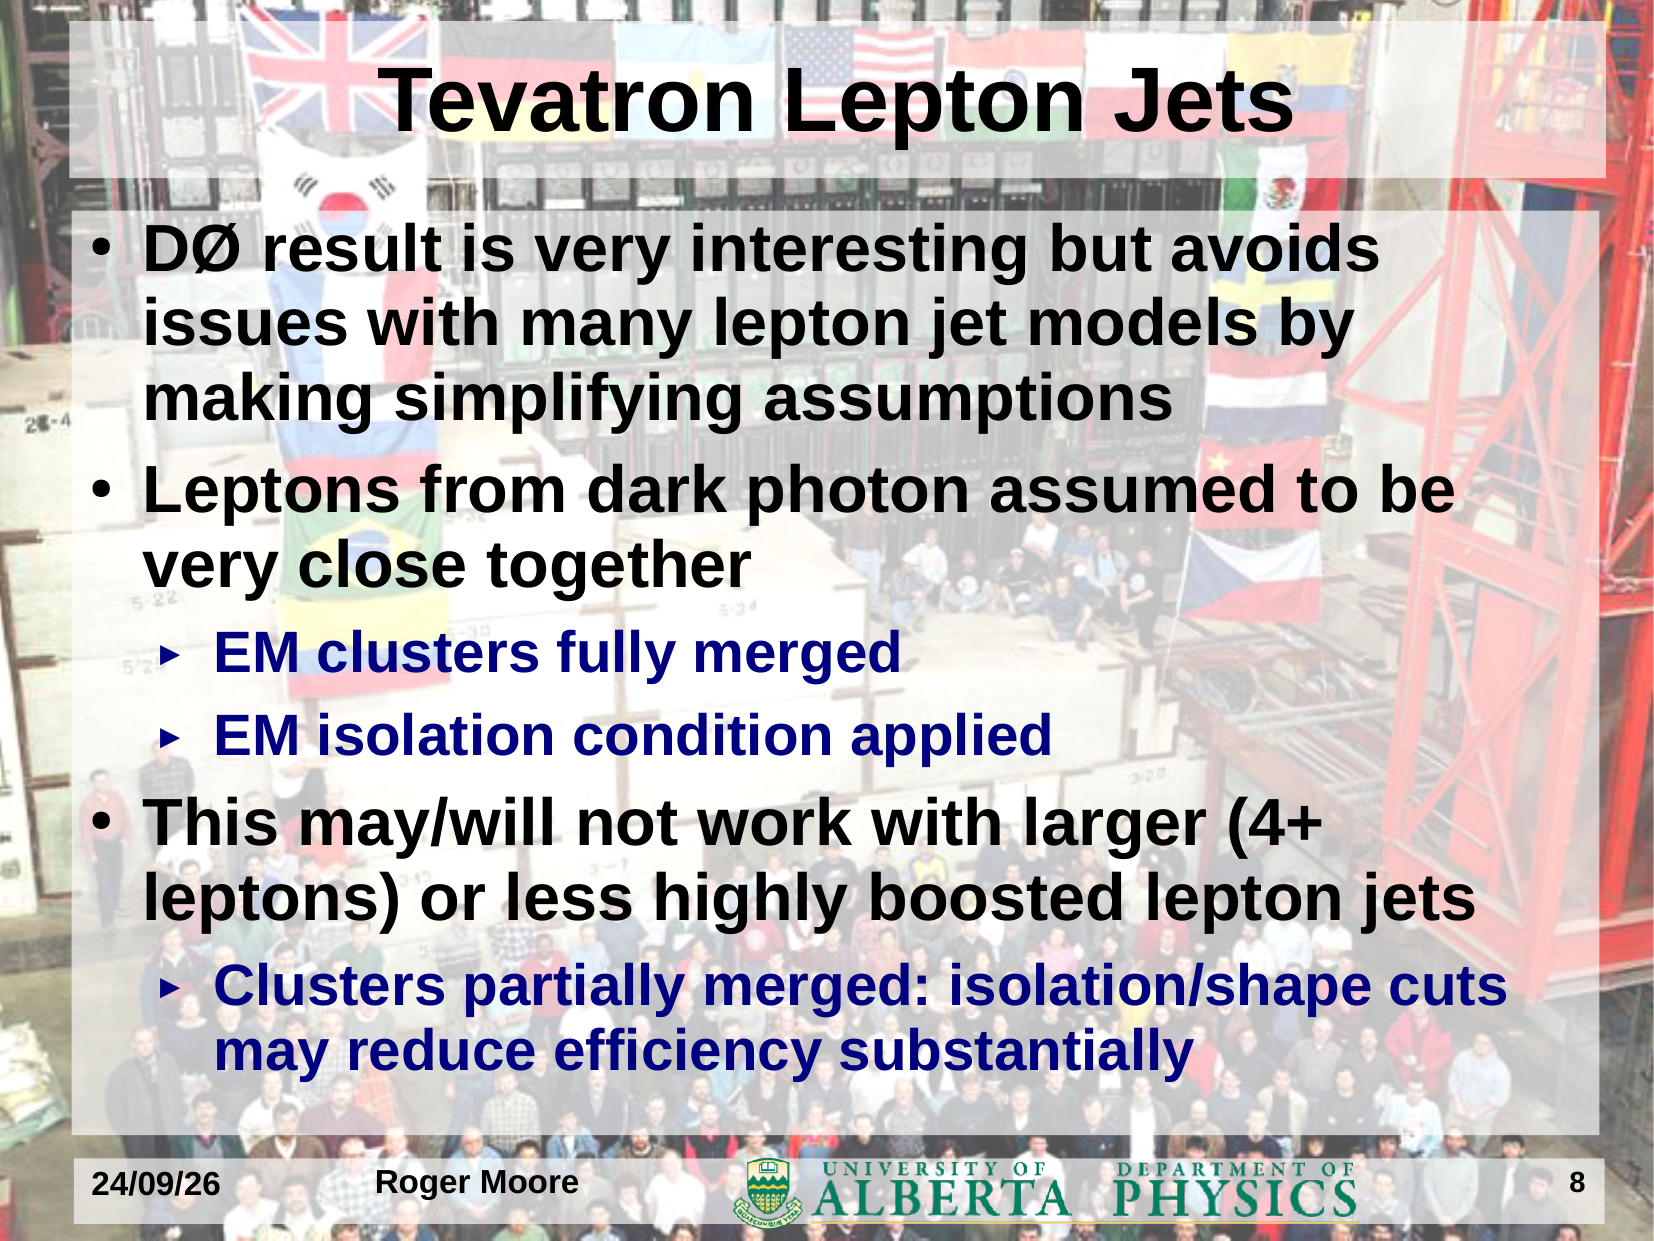

# Tevatron Lepton Jets
DØ result is very interesting but avoids issues with many lepton jet models by making simplifying assumptions
Leptons from dark photon assumed to be very close together
EM clusters fully merged
EM isolation condition applied
This may/will not work with larger (4+ leptons) or less highly boosted lepton jets
Clusters partially merged: isolation/shape cuts may reduce efficiency substantially